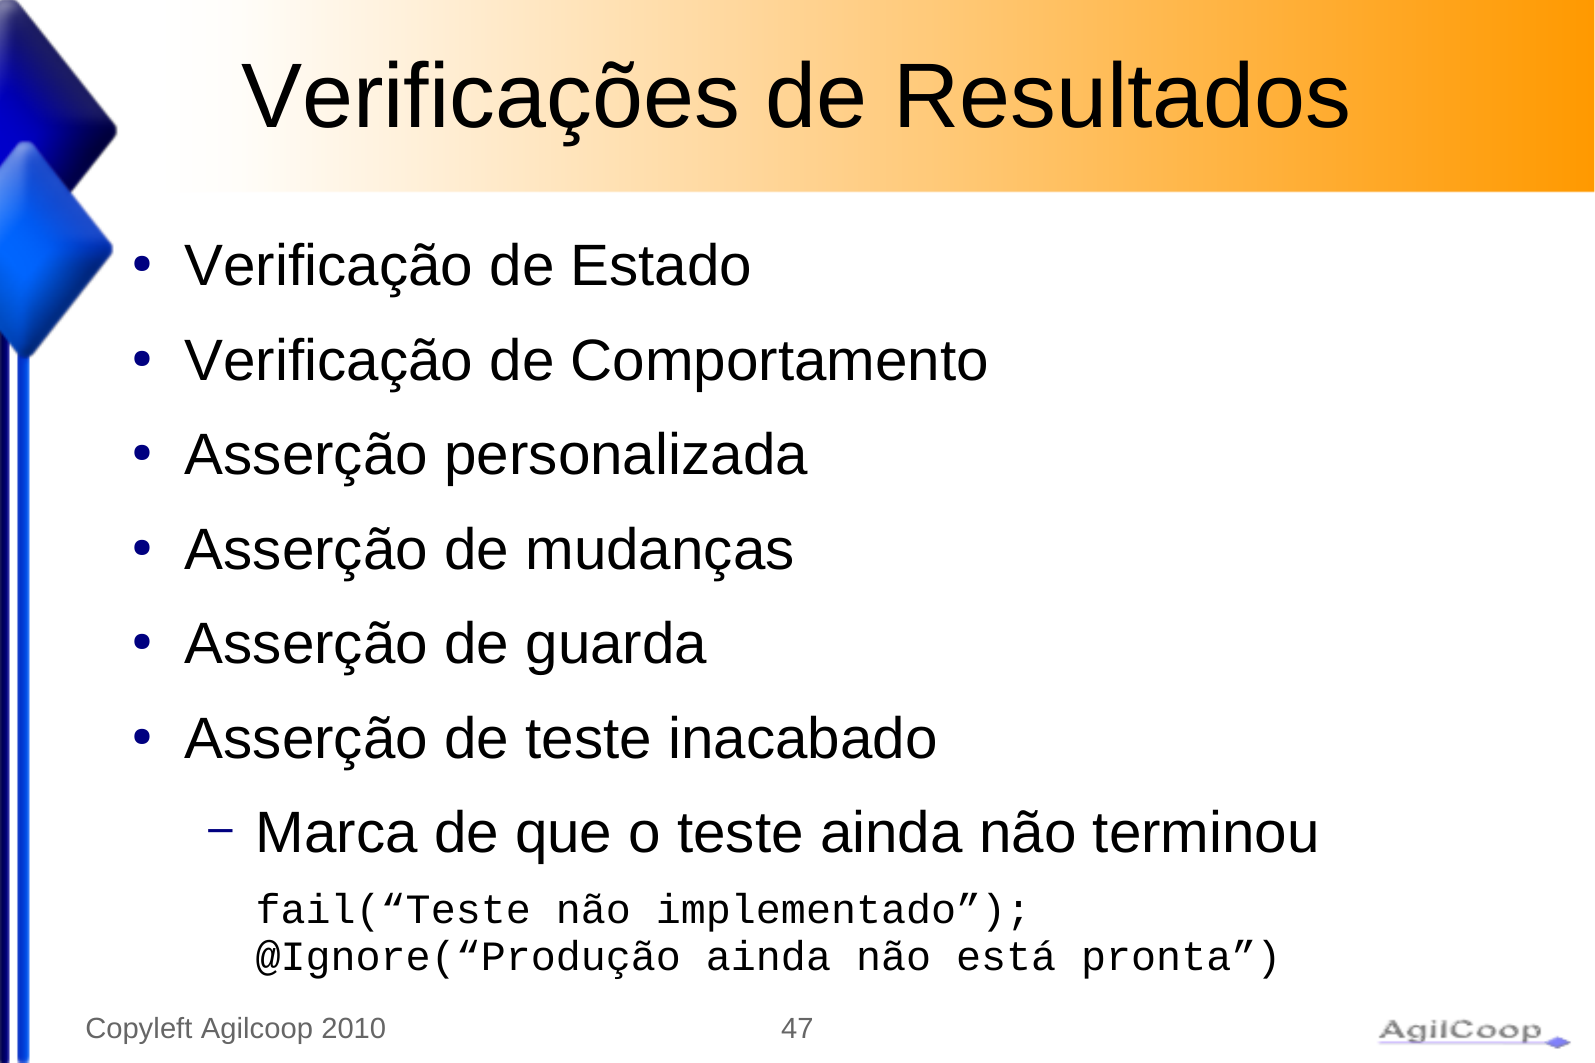

# Verificações de Resultados
Verificação de Estado
Verificação de Comportamento
Asserção personalizada
Asserção de mudanças
Asserção de guarda
Asserção de teste inacabado
Marca de que o teste ainda não terminou
fail(“Teste não implementado”);
@Ignore(“Produção ainda não está pronta”)
Copyleft Agilcoop 2010
47